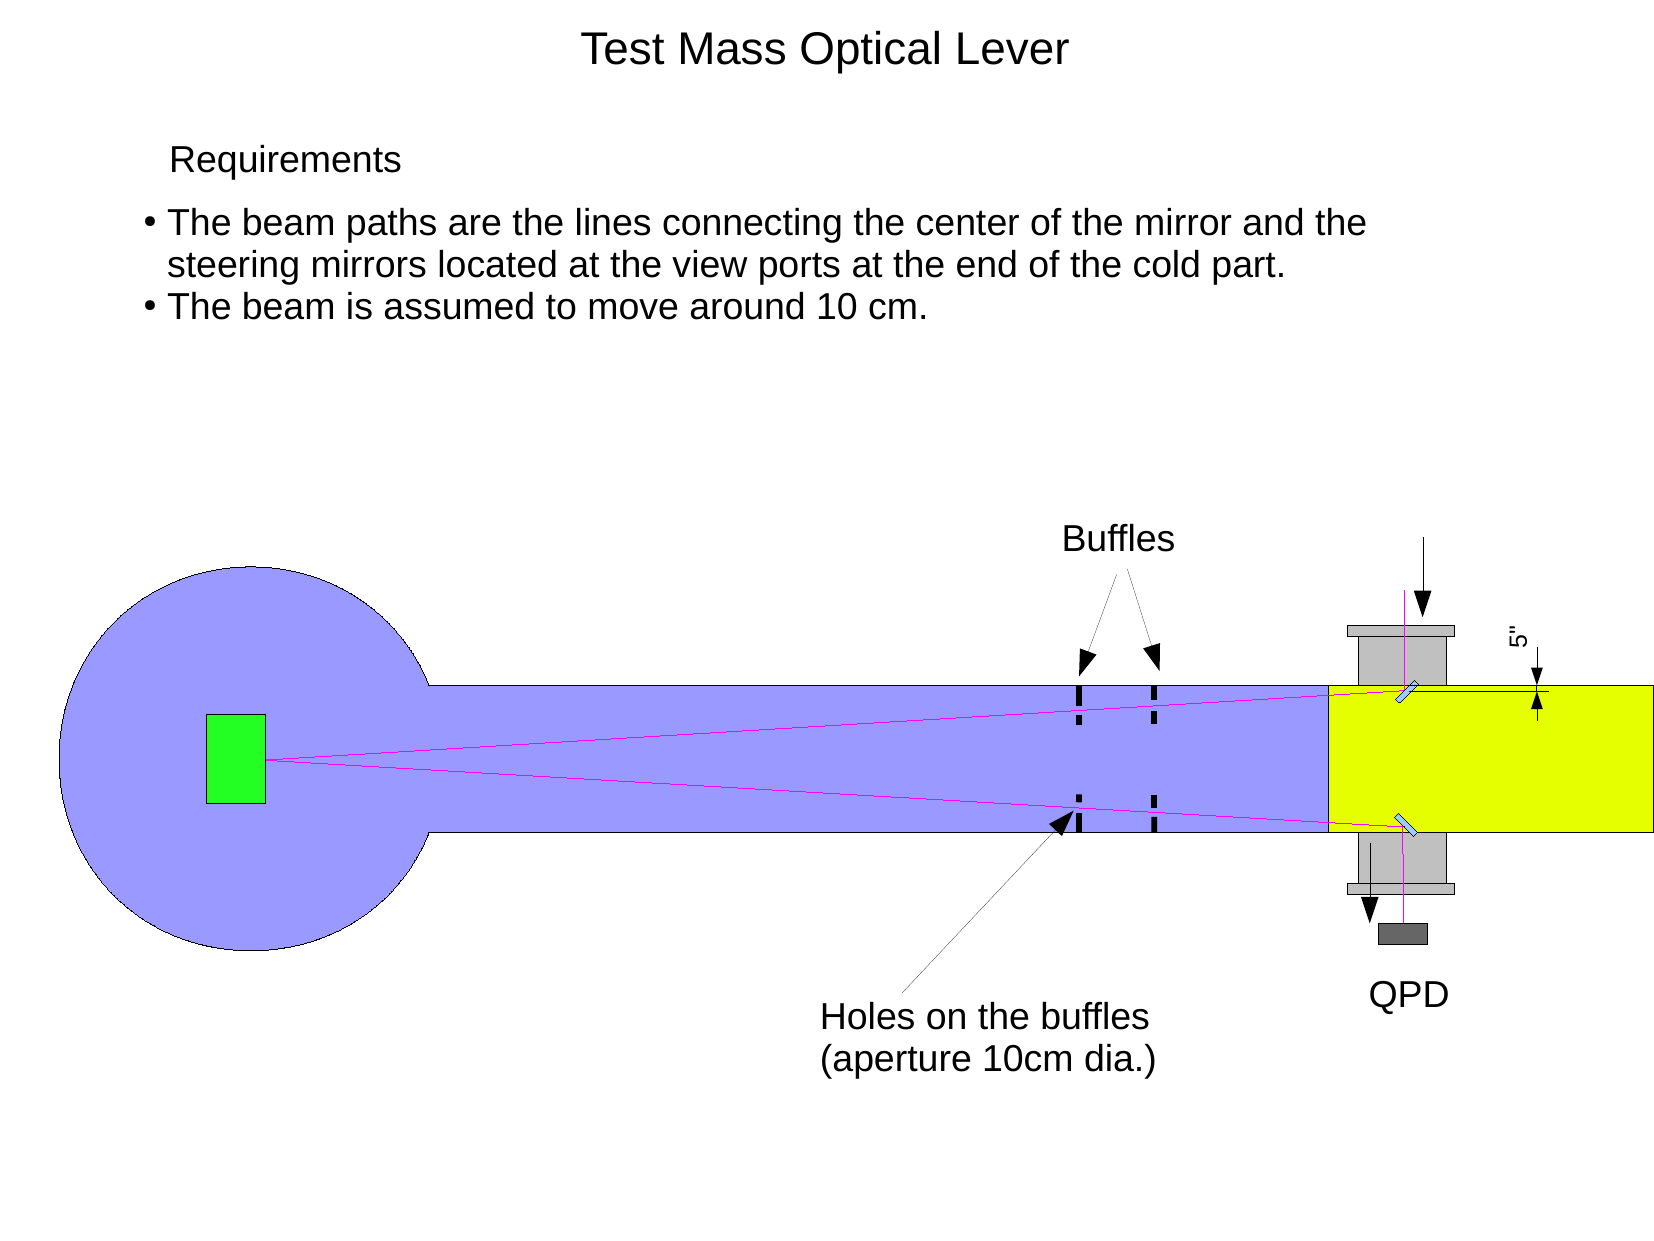

Test Mass Optical Lever
Requirements
 The beam paths are the lines connecting the center of the mirror and the
 steering mirrors located at the view ports at the end of the cold part.
 The beam is assumed to move around 10 cm.
Buffles
QPD
Holes on the buffles
(aperture 10cm dia.)